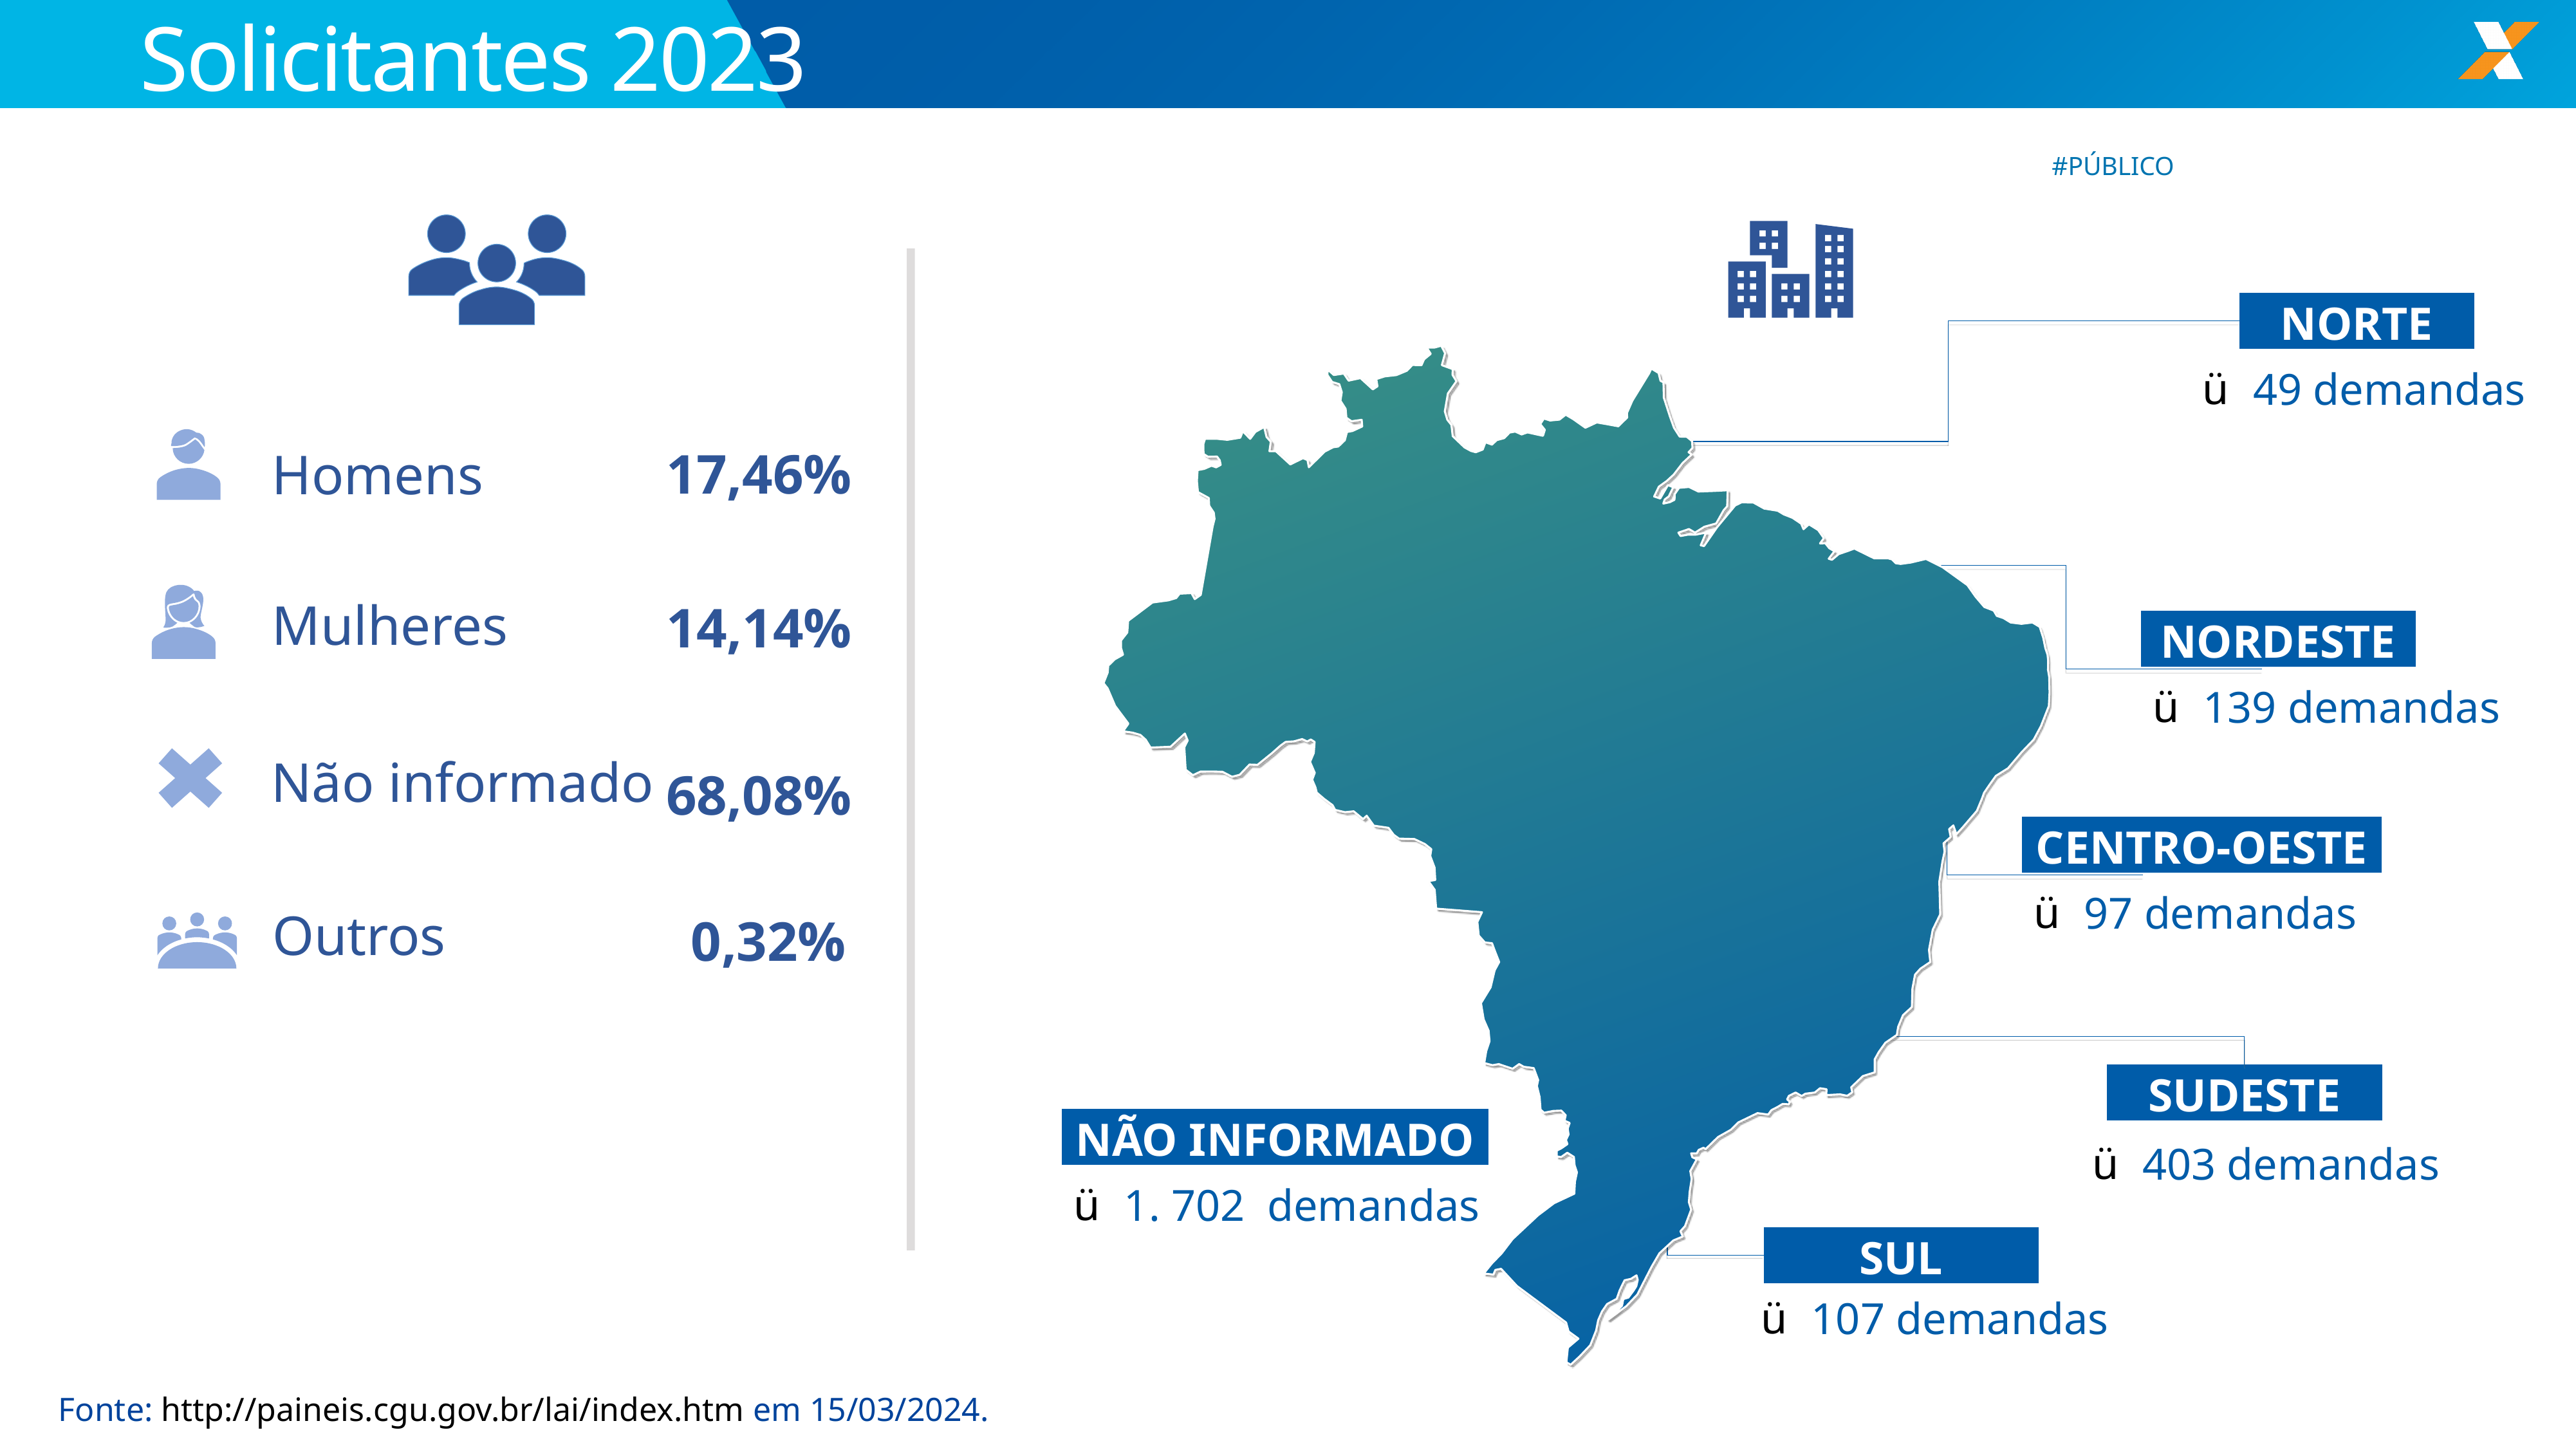

Solicitantes 2023
#PÚBLICO
NORTE
49 demandas
17,46%
Homens
Mulheres
14,14%
NORDESTE
139 demandas
Não informado
68,08%
CENTRO-OESTE
97 demandas
Outros
0,32%
SUDESTE
NÃO INFORMADO
403 demandas
1. 702 demandas
SUL
107 demandas
Fonte: http://paineis.cgu.gov.br/lai/index.htm em 15/03/2024.